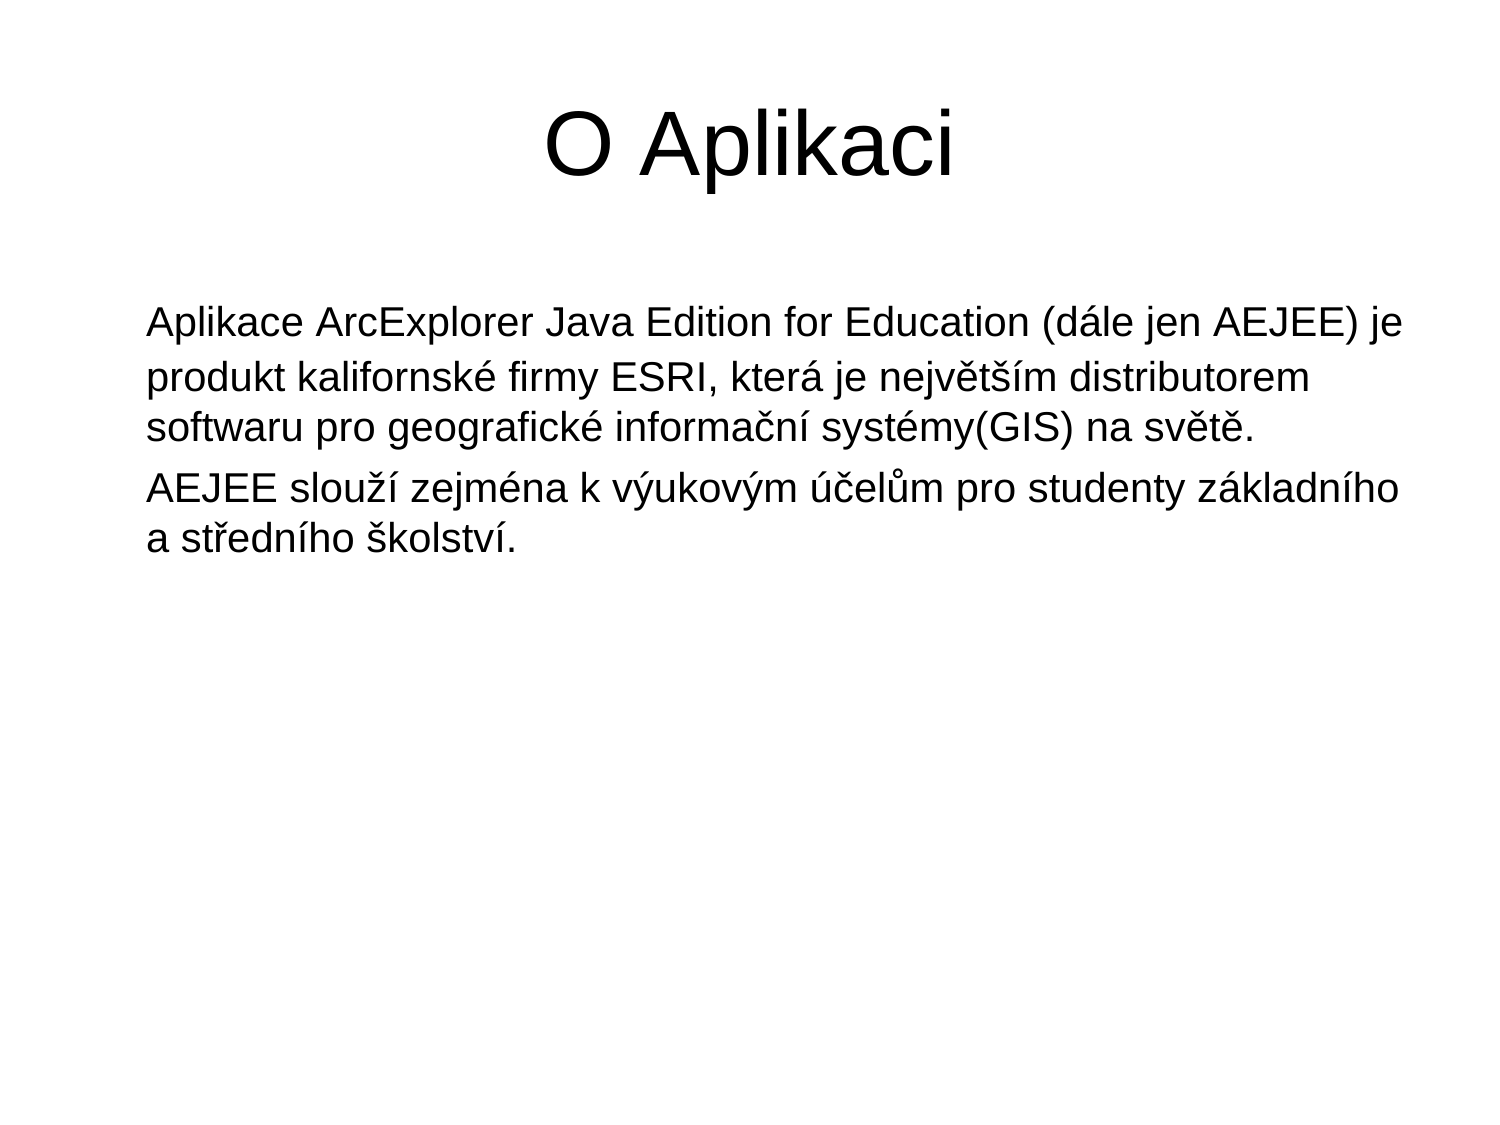

# O Aplikaci
	Aplikace ArcExplorer Java Edition for Education (dále jen AEJEE) je produkt kalifornské firmy ESRI, která je největším distributorem softwaru pro geografické informační systémy(GIS) na světě.
	AEJEE slouží zejména k výukovým účelům pro studenty základního a středního školství.